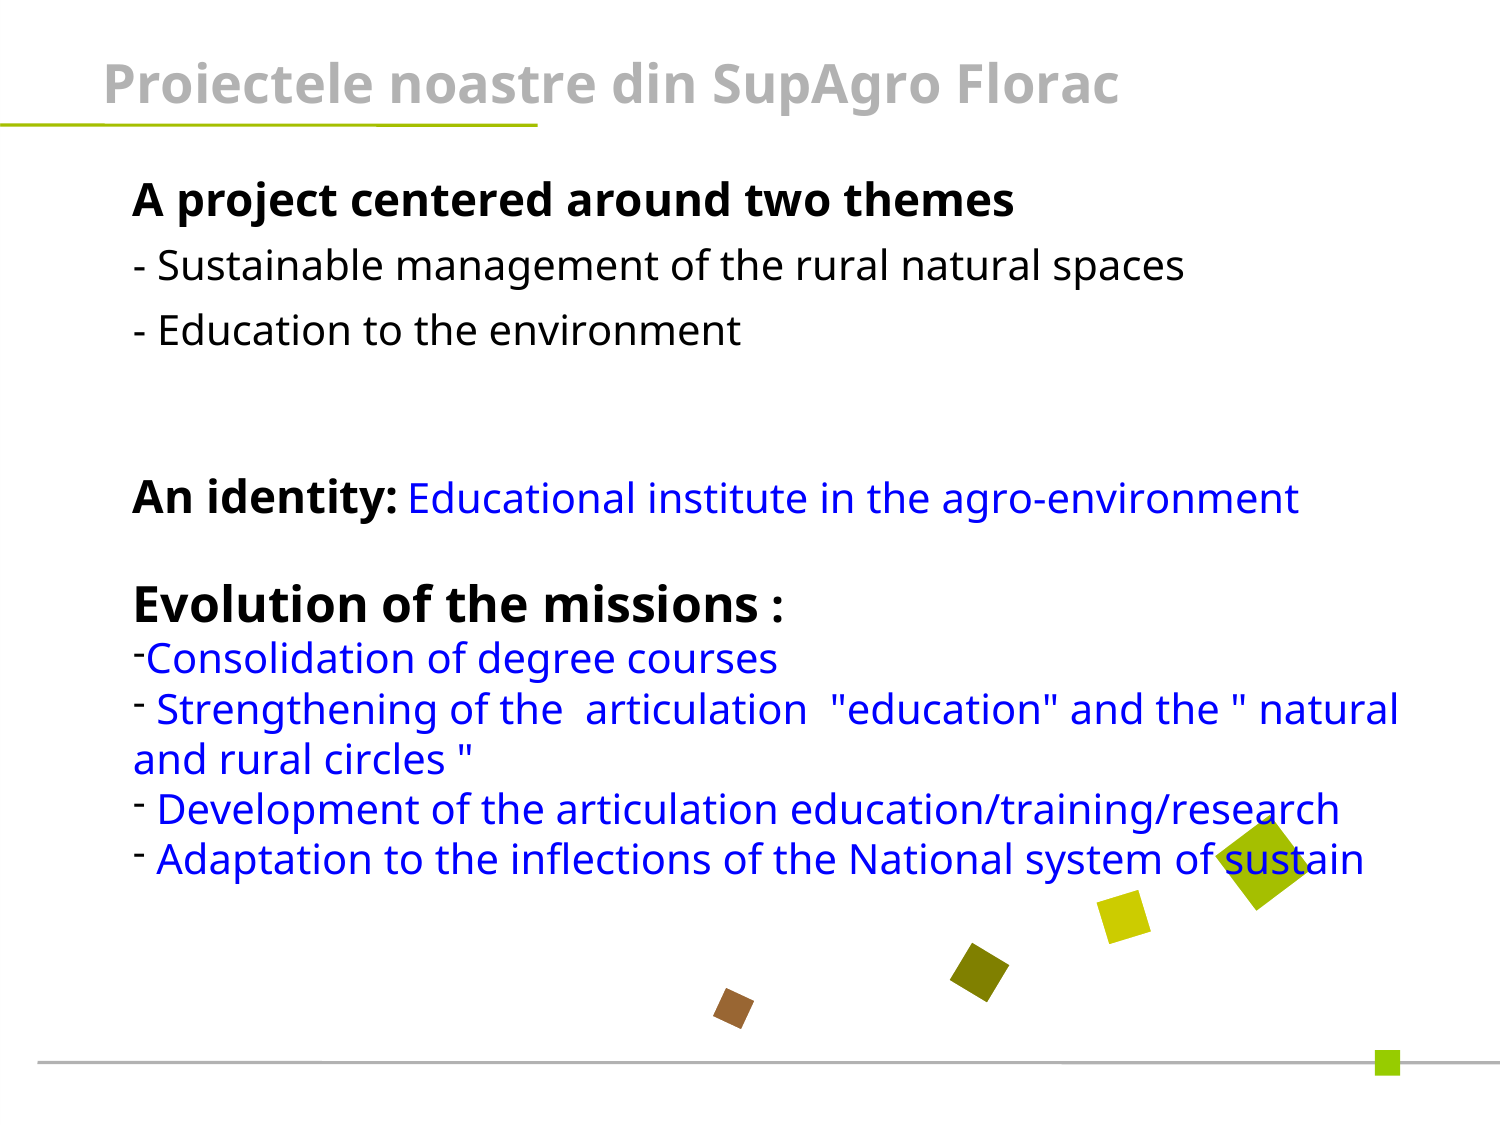

# Proiectele noastre din SupAgro Florac
A project centered around two themes
- Sustainable management of the rural natural spaces
- Education to the environment
An identity: Educational institute in the agro-environment
Evolution of the missions :
Consolidation of degree courses
 Strengthening of the articulation "education" and the " natural and rural circles "
 Development of the articulation education/training/research
 Adaptation to the inflections of the National system of sustain